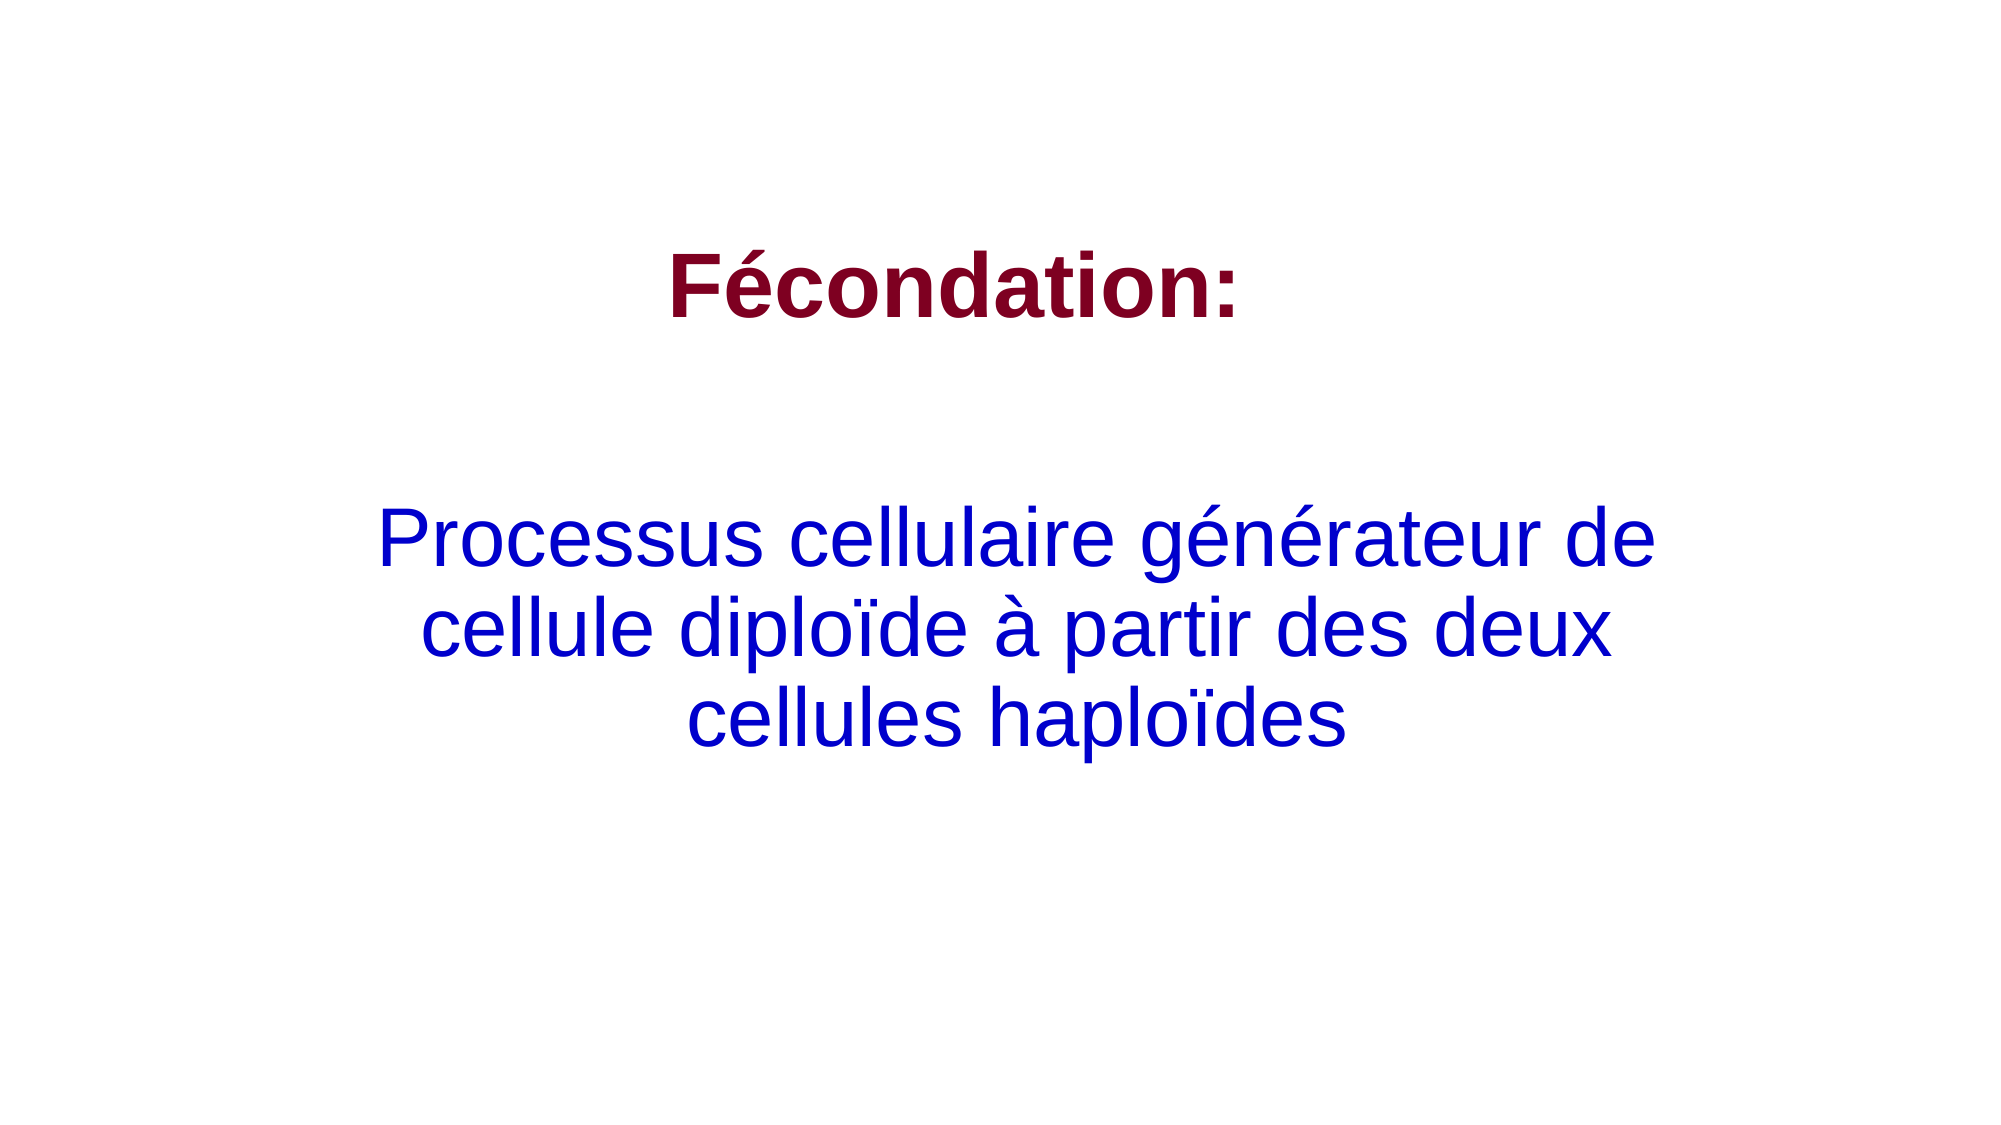

# Fécondation:
Processus cellulaire générateur de cellule diploïde à partir des deux cellules haploïdes